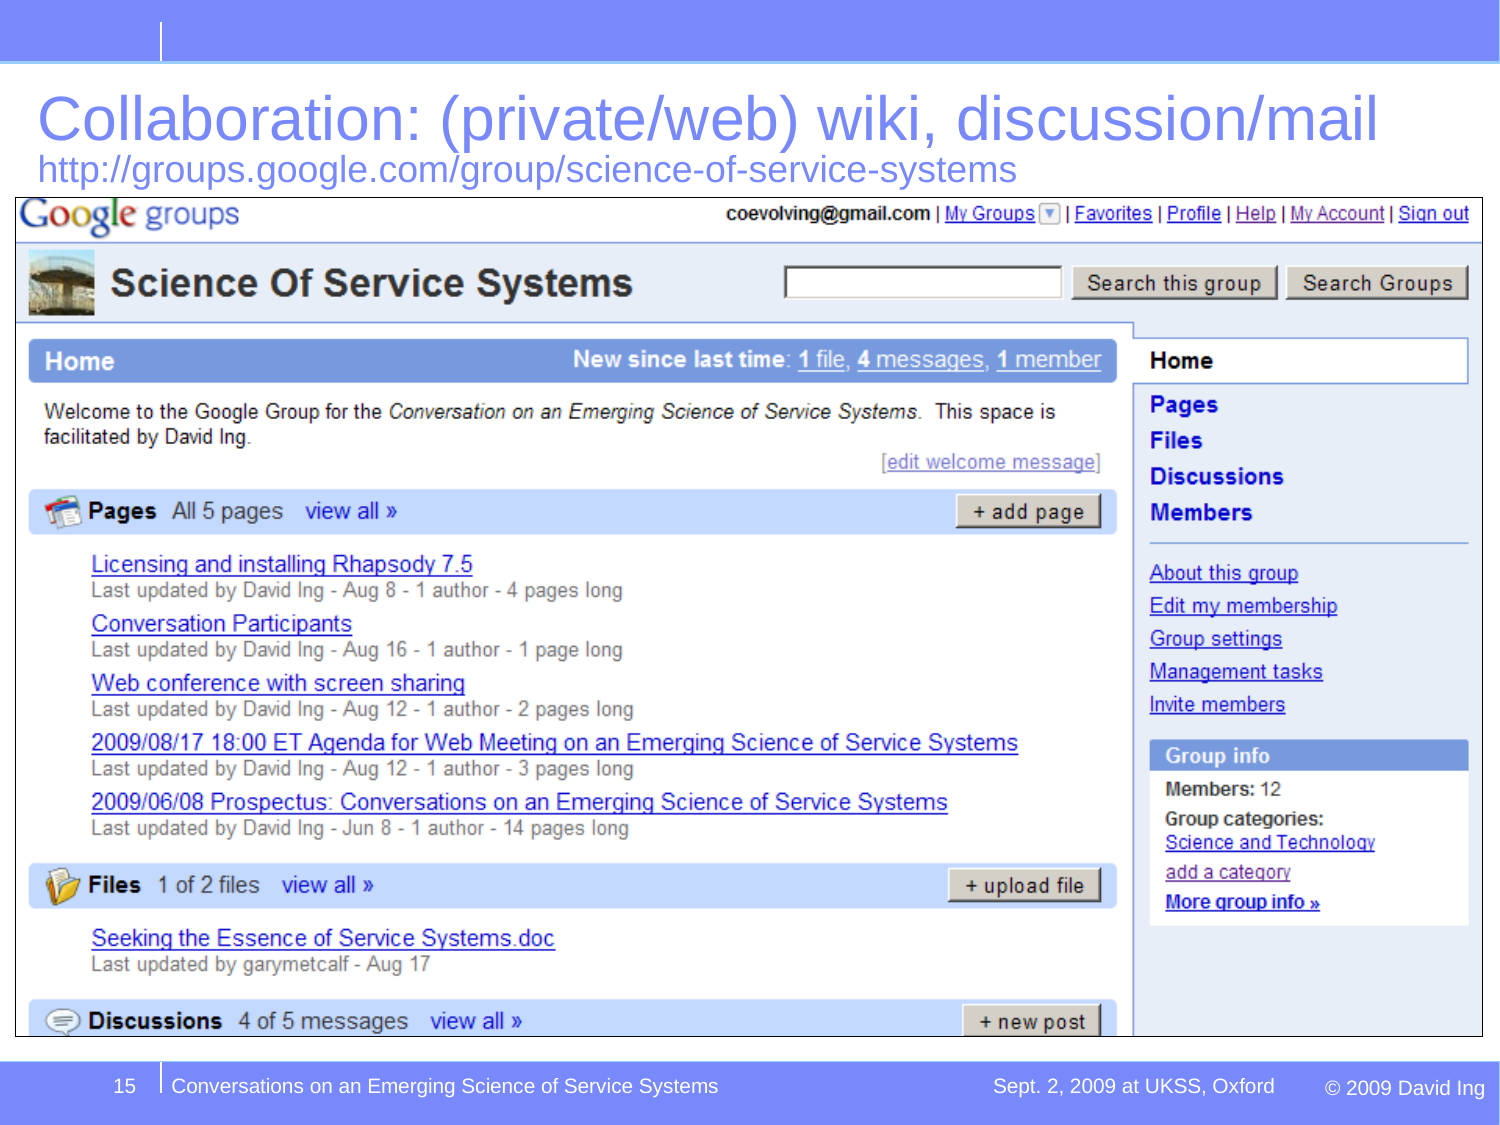

# Collaboration: (private/web) wiki, discussion/mail http://groups.google.com/group/science-of-service-systems
15
Conversations on an Emerging Science of Service Systems
Sept. 2, 2009 at UKSS, Oxford